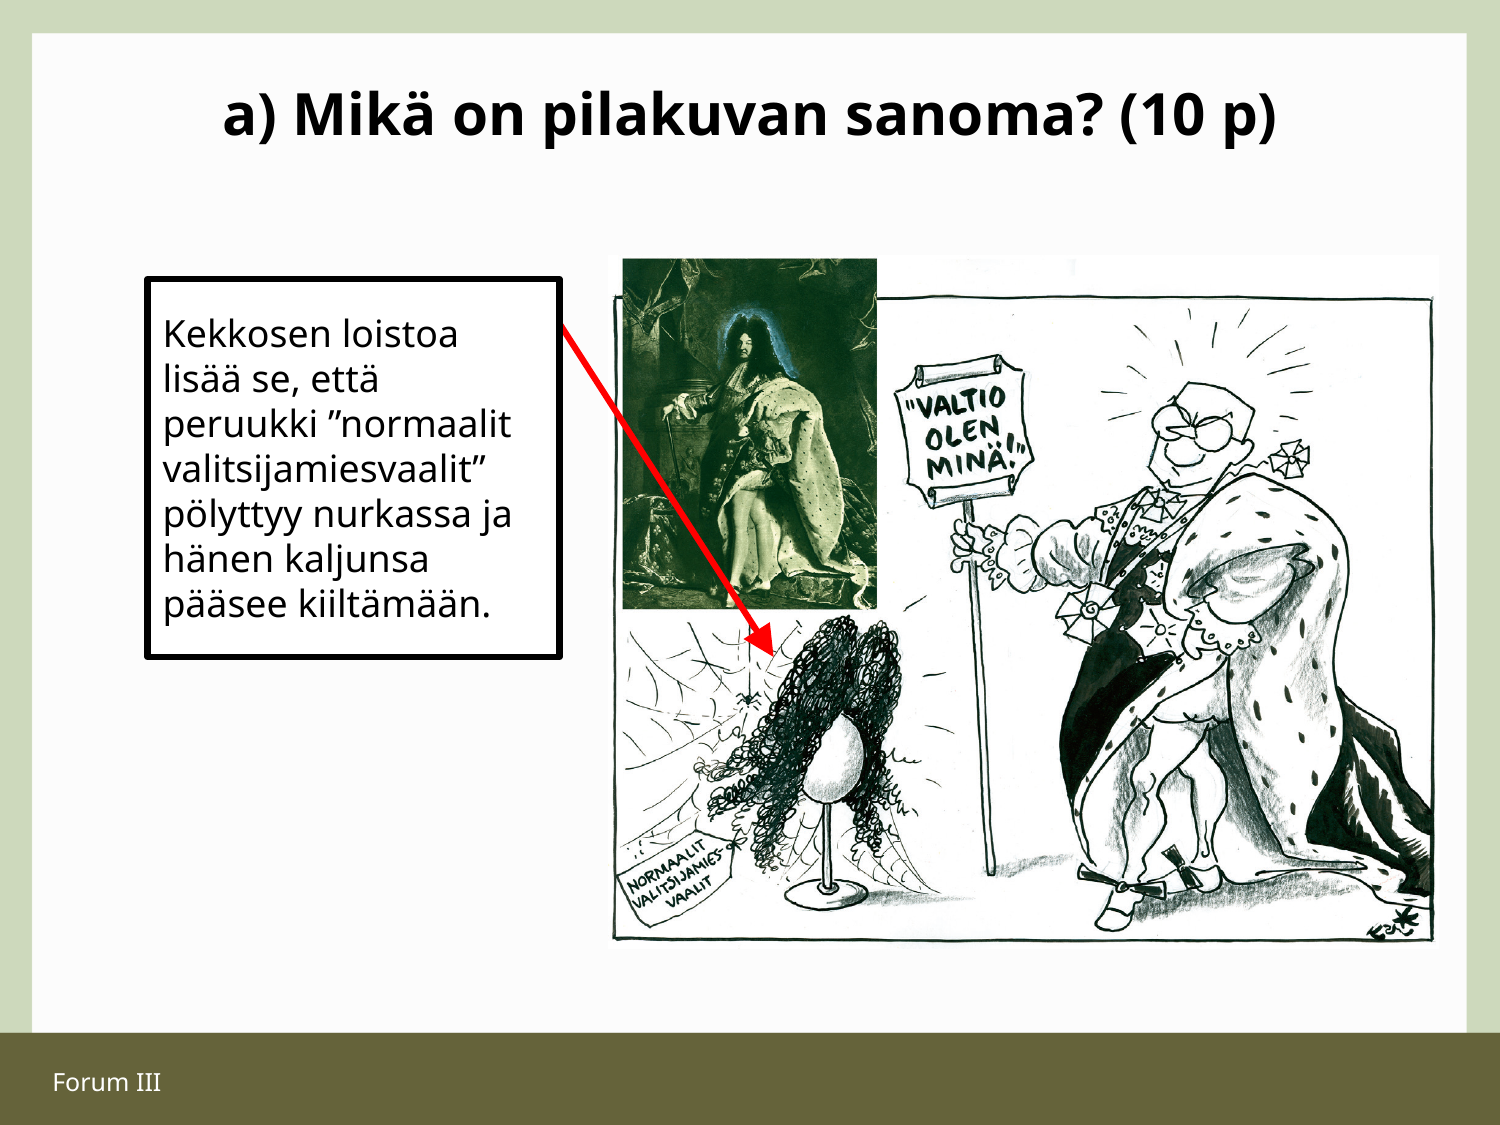

# a) Mikä on pilakuvan sanoma? (10 p)
Kekkosen loistoa lisää se, että peruukki ”normaalit valitsijamiesvaalit” pölyttyy nurkassa ja hänen kaljunsa pääsee kiiltämään.